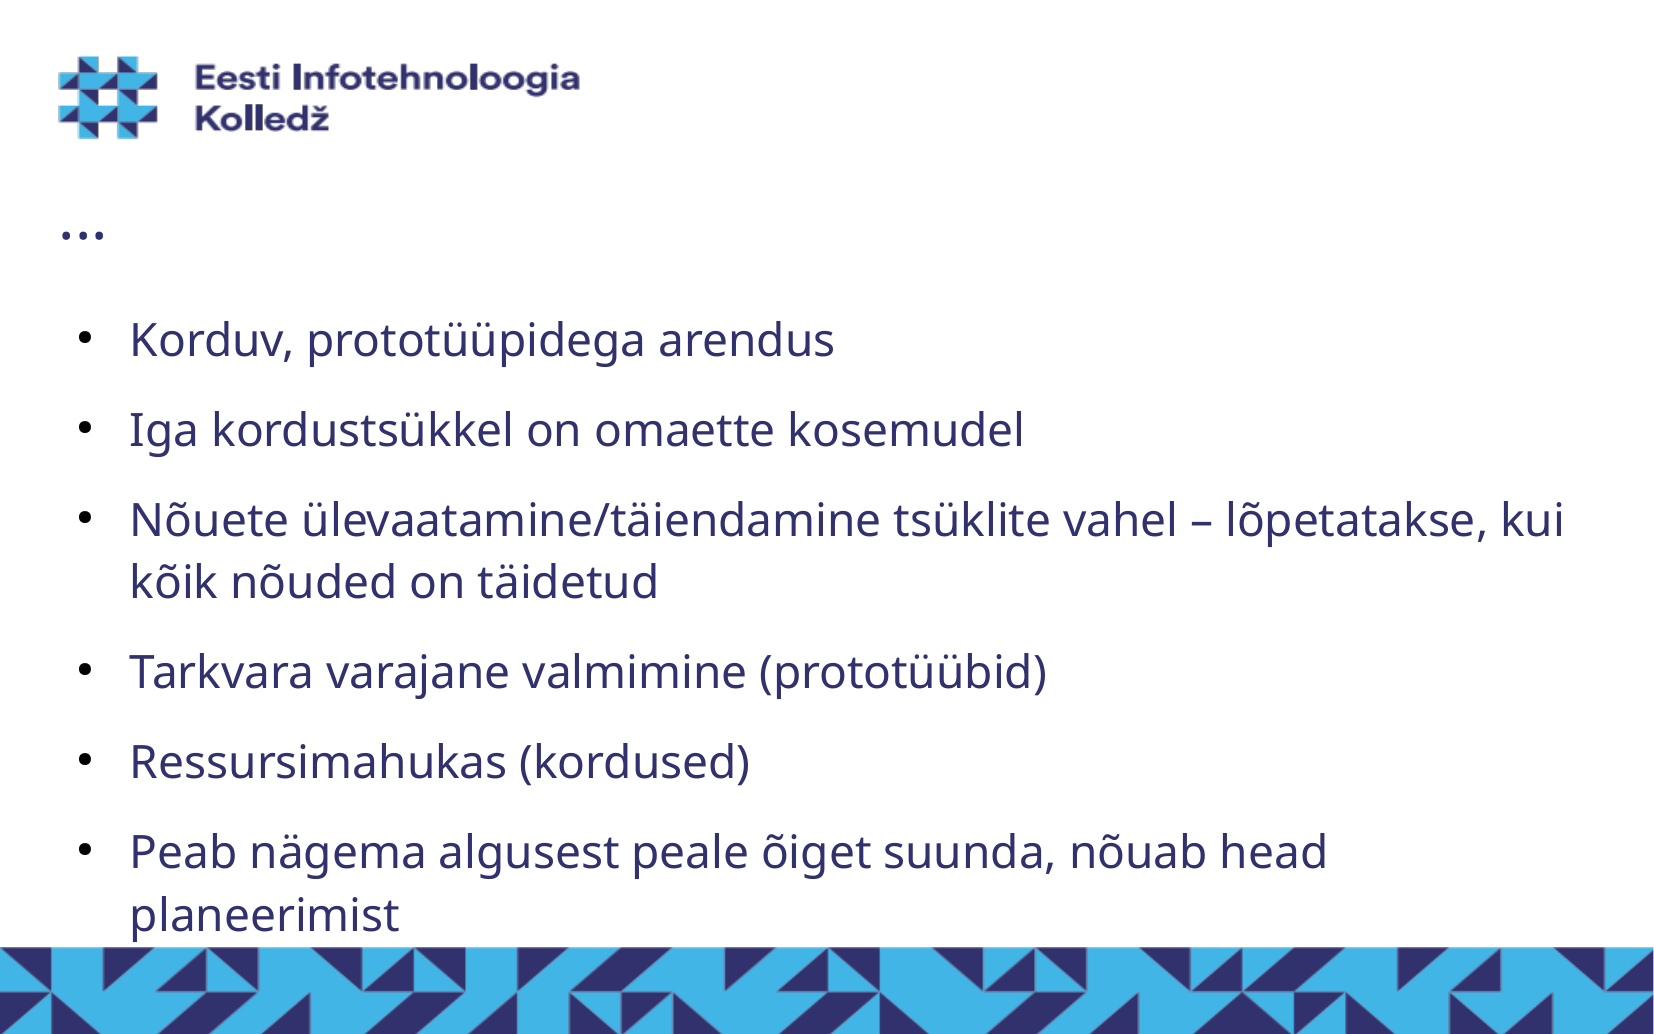

# ...
Korduv, prototüüpidega arendus
Iga kordustsükkel on omaette kosemudel
Nõuete ülevaatamine/täiendamine tsüklite vahel – lõpetatakse, kui kõik nõuded on täidetud
Tarkvara varajane valmimine (prototüübid)
Ressursimahukas (kordused)
Peab nägema algusest peale õiget suunda, nõuab head planeerimist